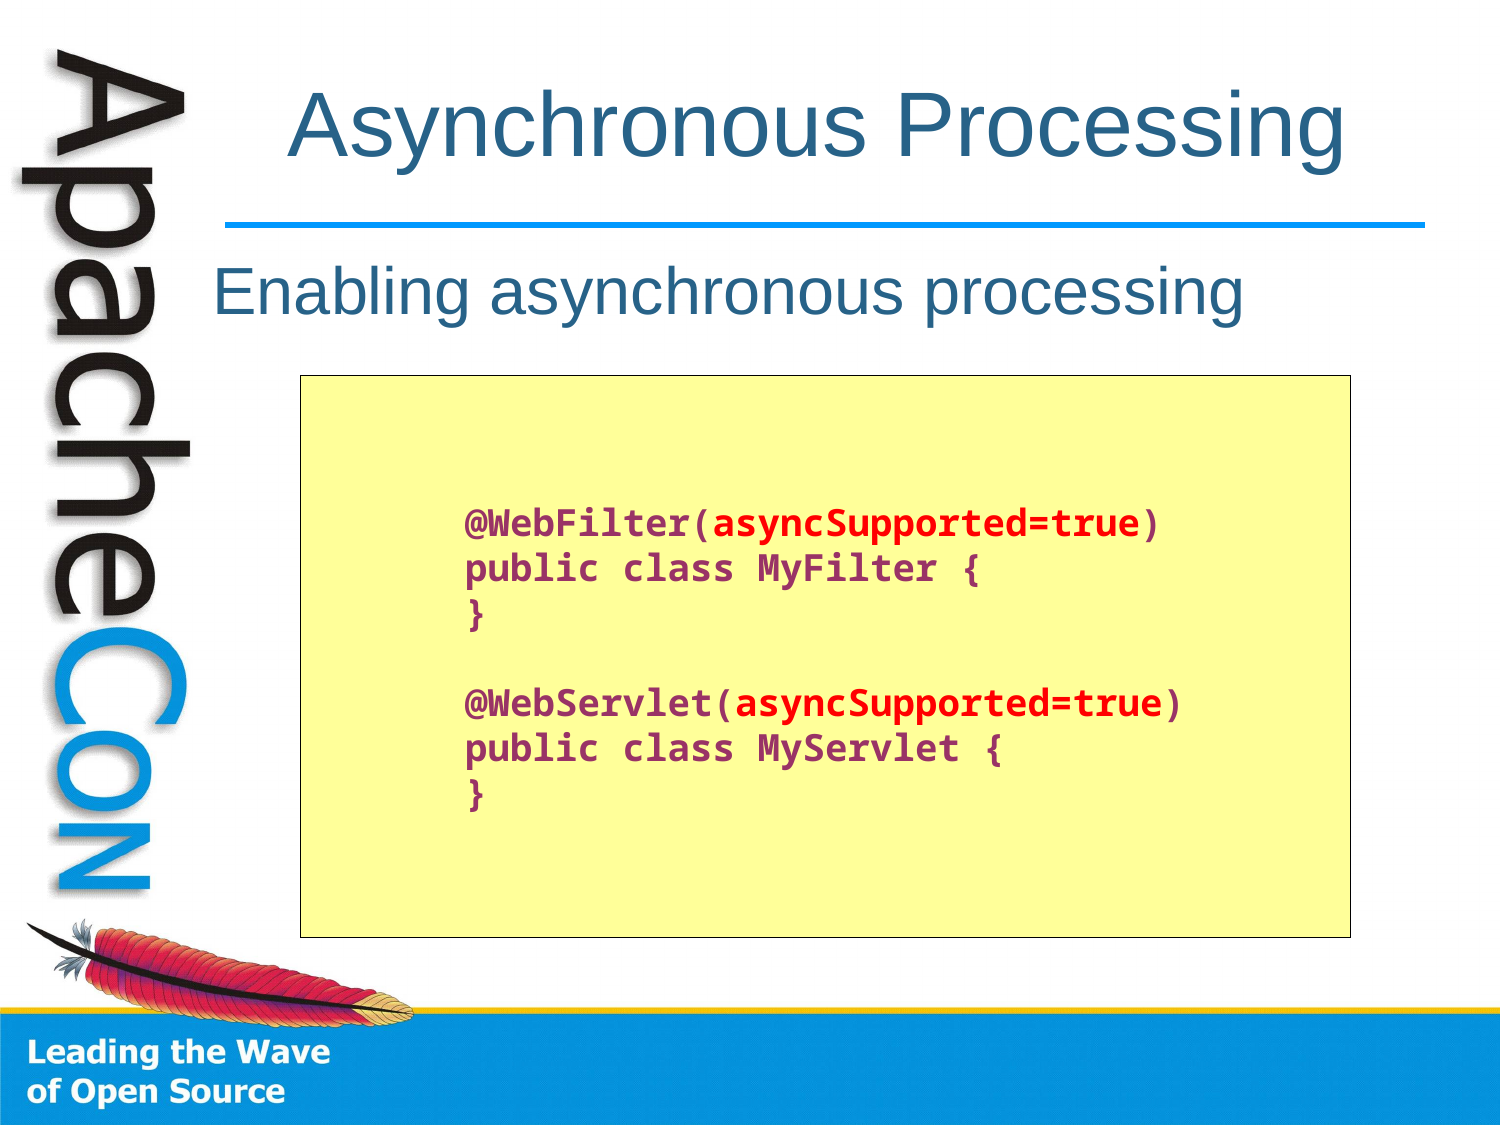

# Asynchronous Processing
Enabling asynchronous processing
@WebFilter(asyncSupported=true)
public class MyFilter {
}
@WebServlet(asyncSupported=true)
public class MyServlet {
}